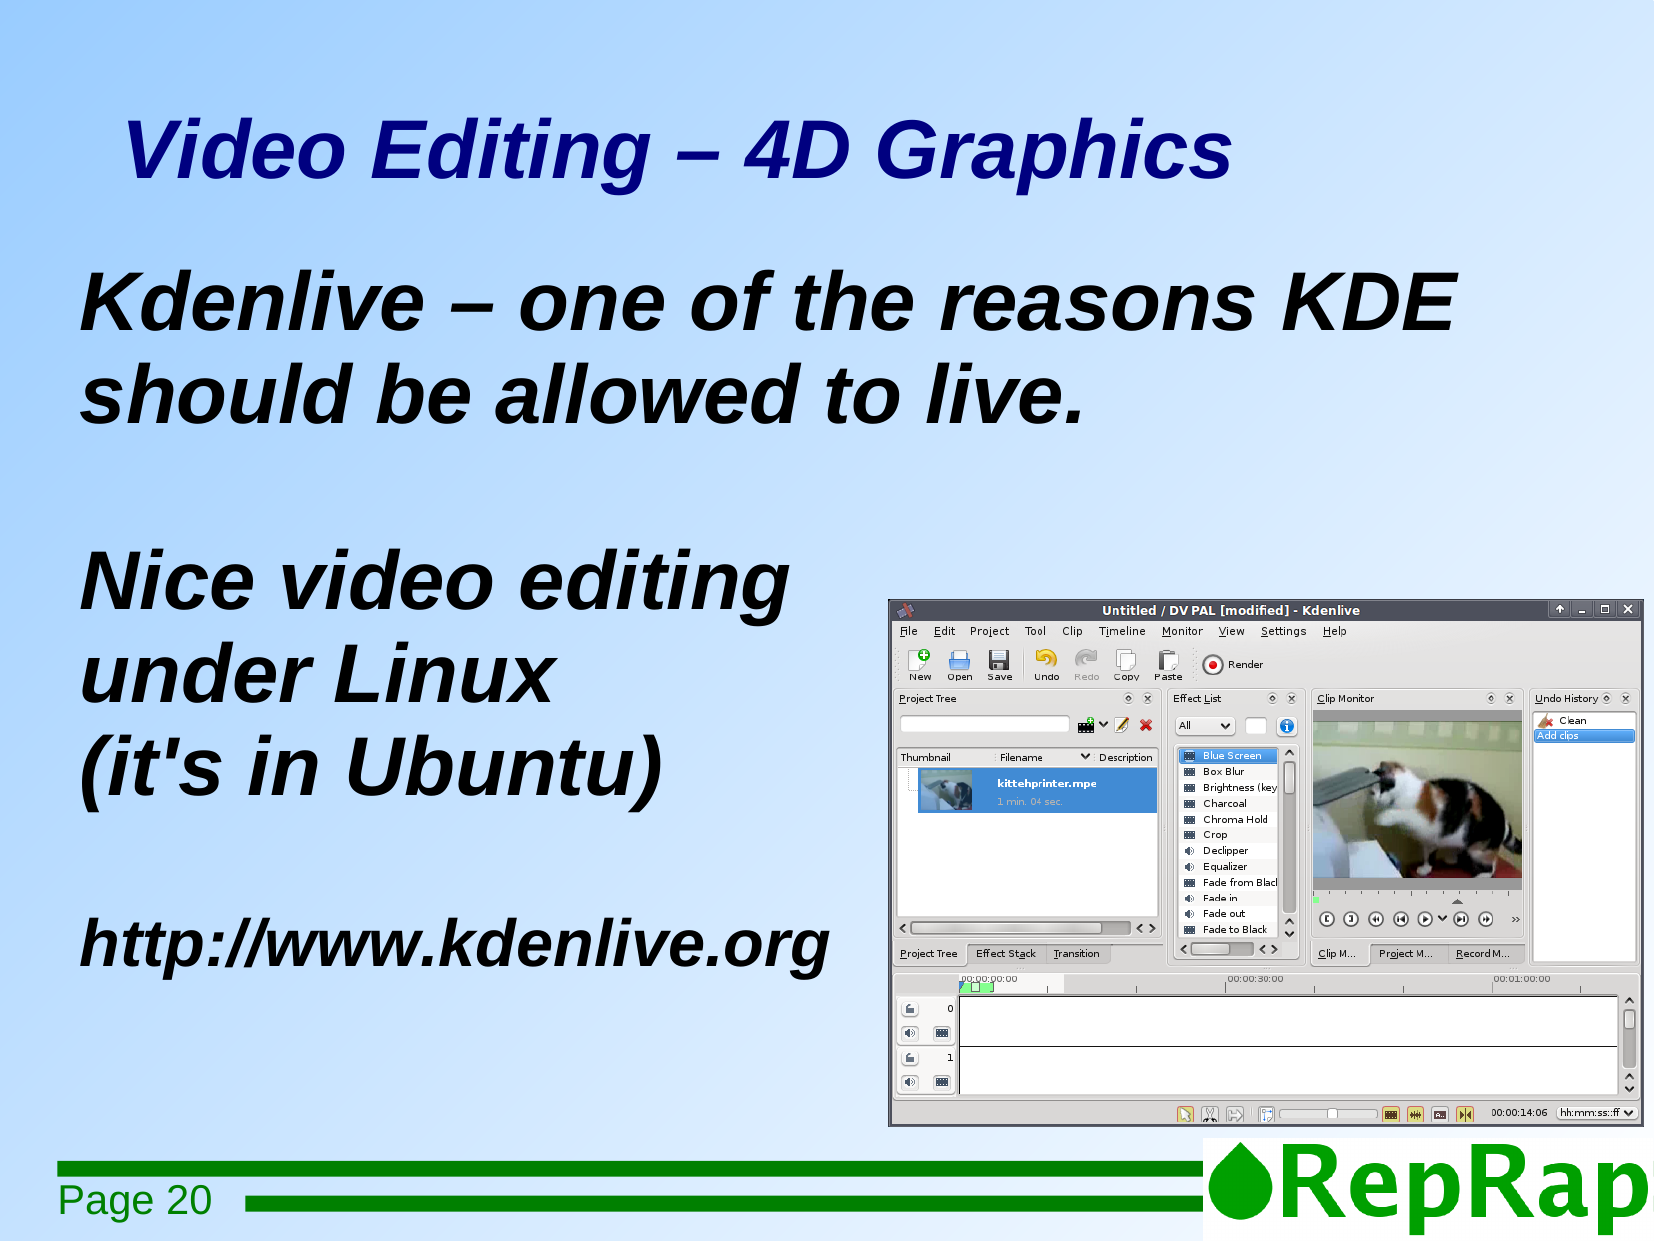

# Video Editing – 4D Graphics
Kdenlive – one of the reasons KDE should be allowed to live.
Nice video editing
under Linux
(it's in Ubuntu)
http://www.kdenlive.org